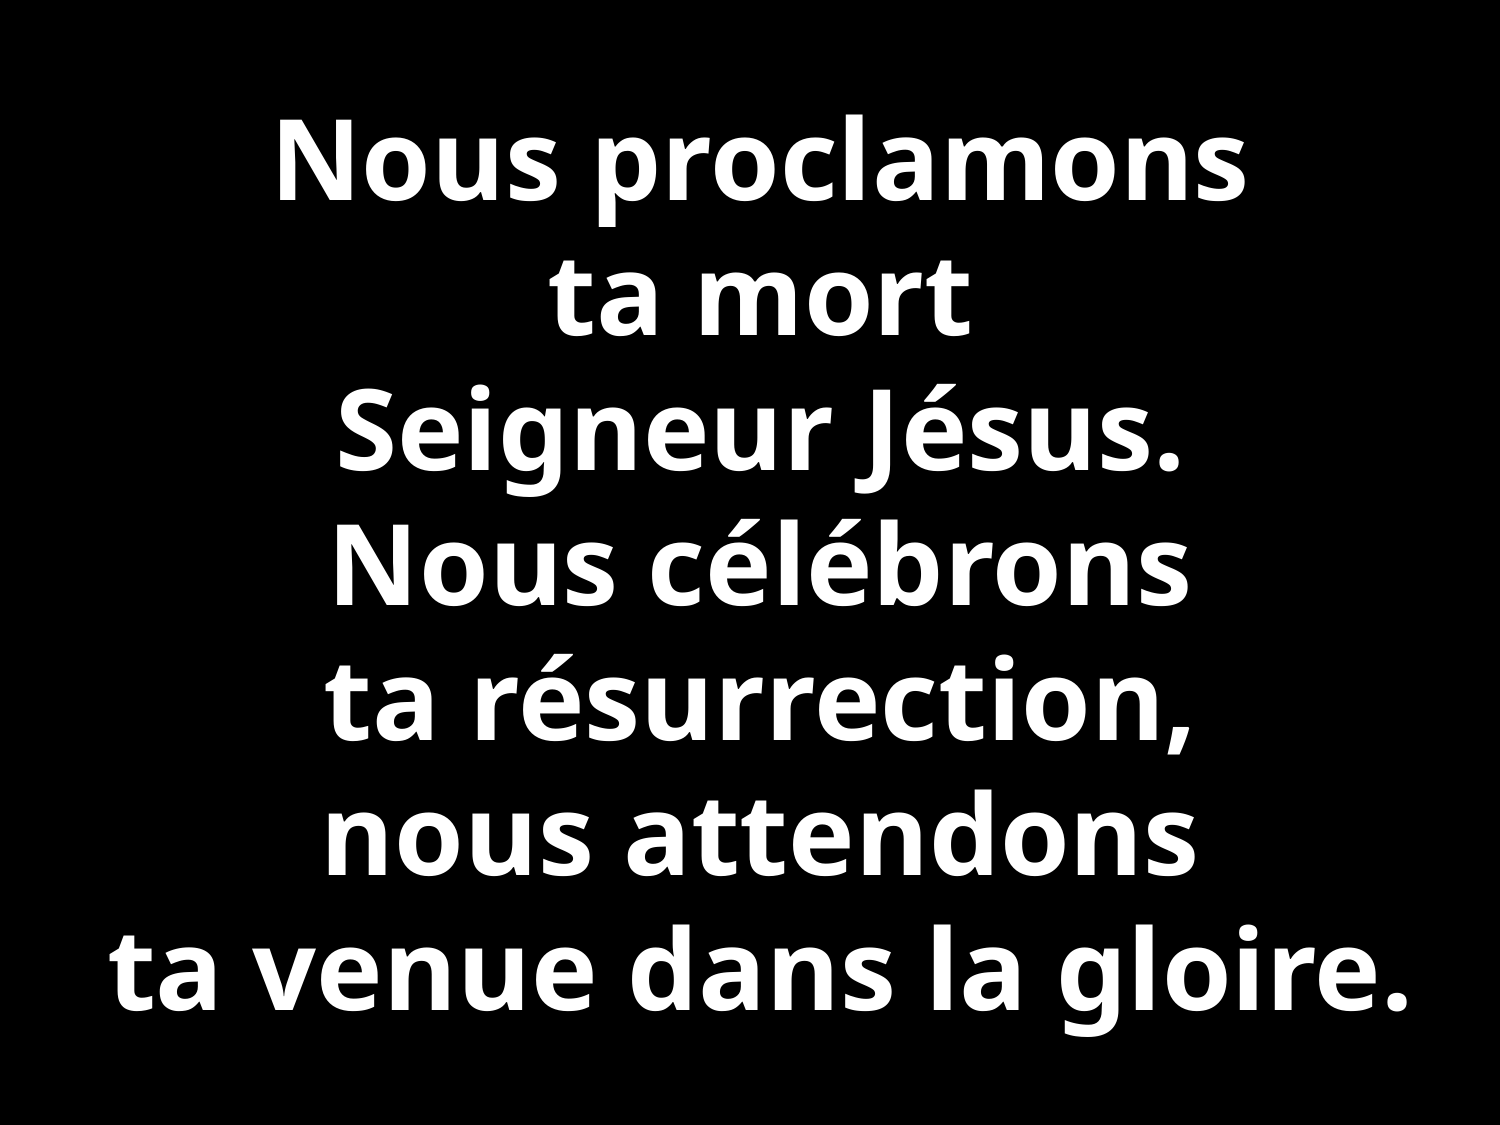

Nous proclamons
ta mort
Seigneur Jésus.
Nous célébrons
ta résurrection,
nous attendons
ta venue dans la gloire.